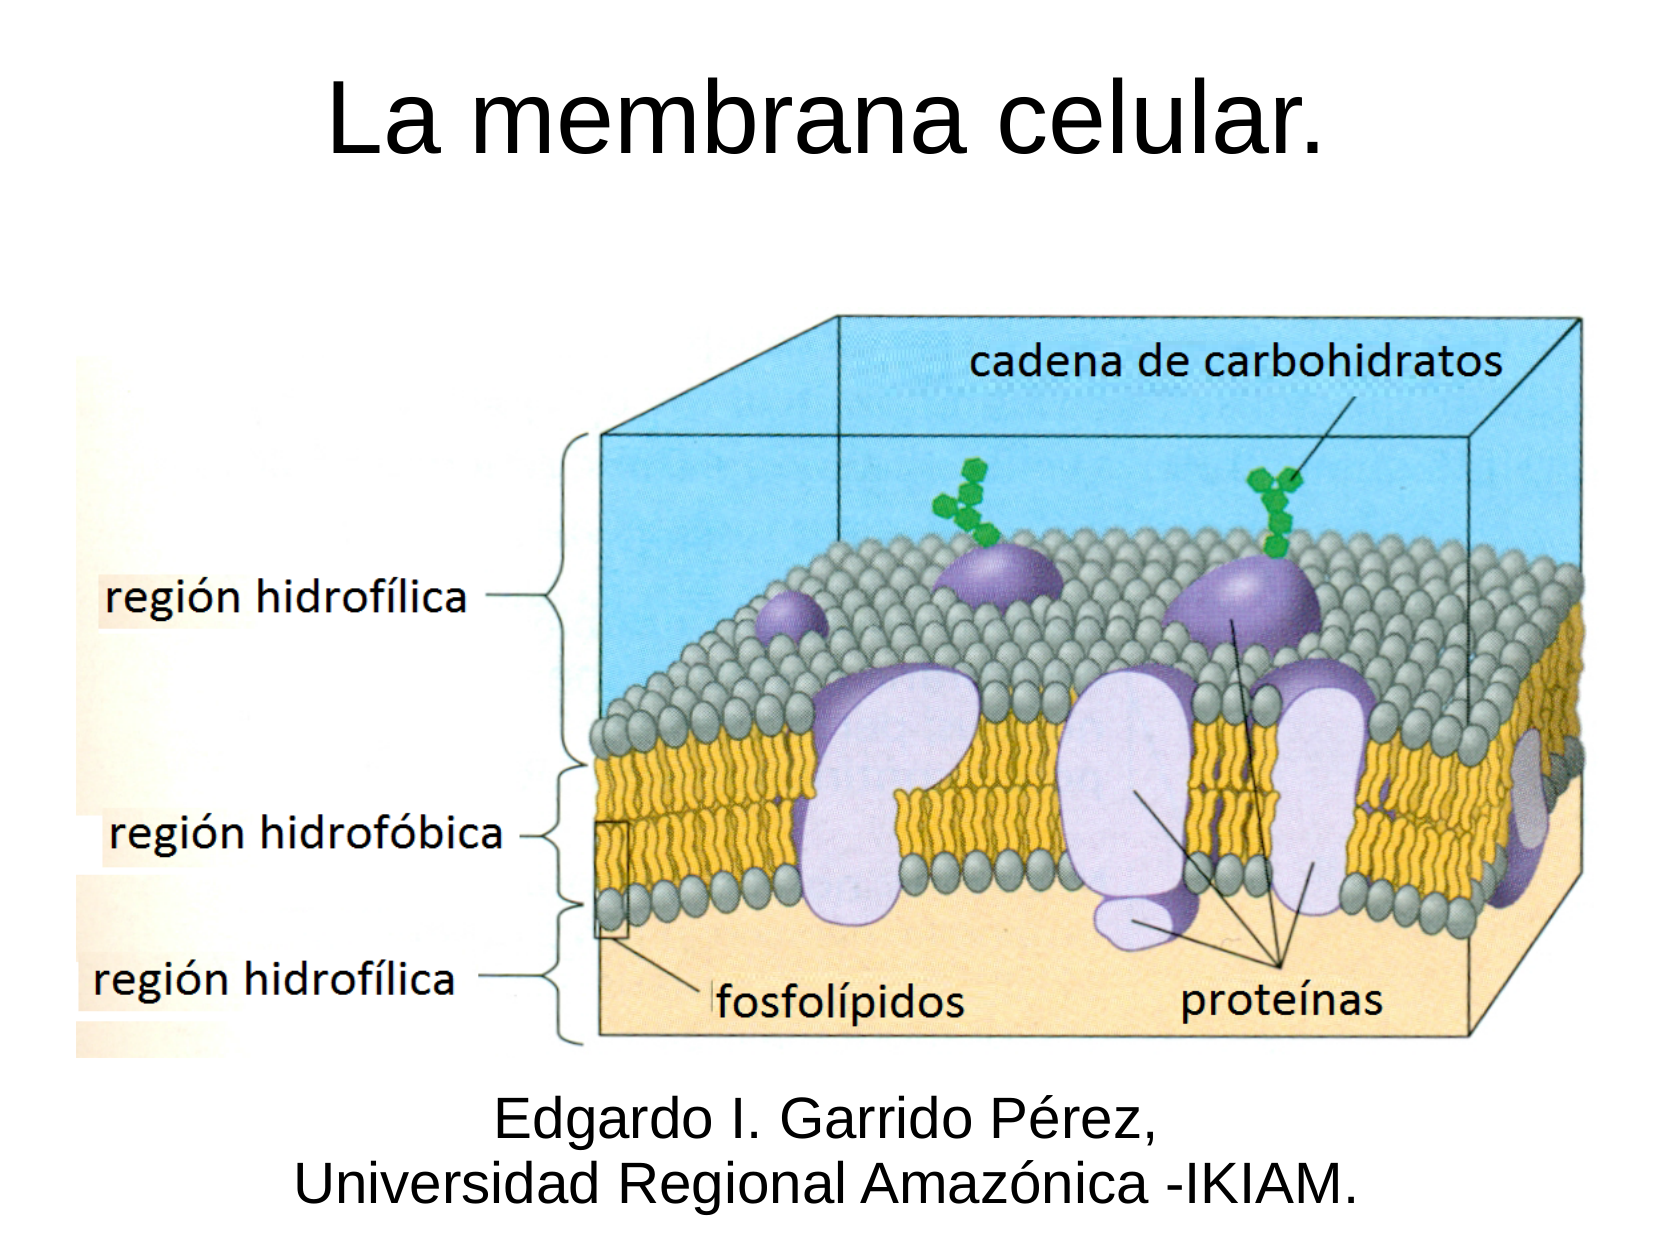

# La membrana celular.
Edgardo I. Garrido Pérez,
Universidad Regional Amazónica -IKIAM.